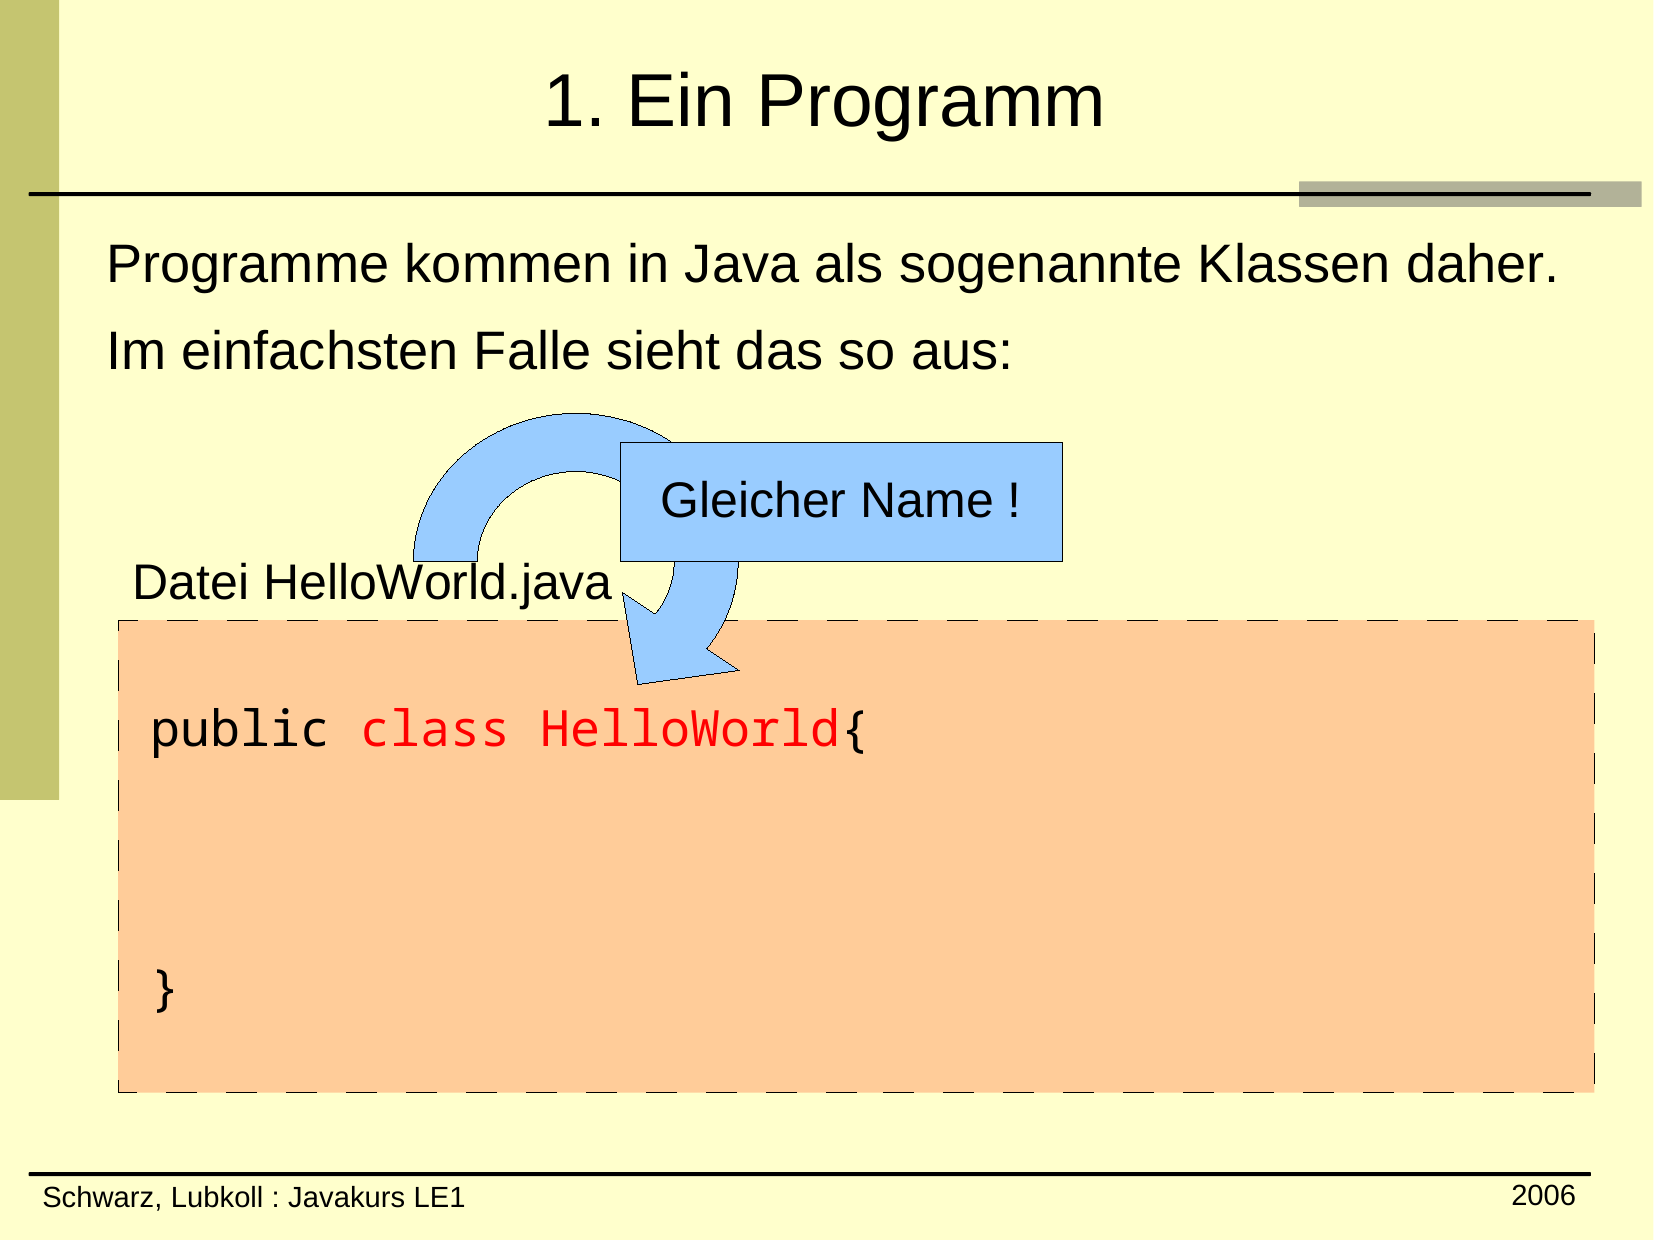

# 1. Ein Programm
Programme kommen in Java als sogenannte Klassen daher.
Im einfachsten Falle sieht das so aus:
Gleicher Name !
Datei HelloWorld.java
public class HelloWorld{
}